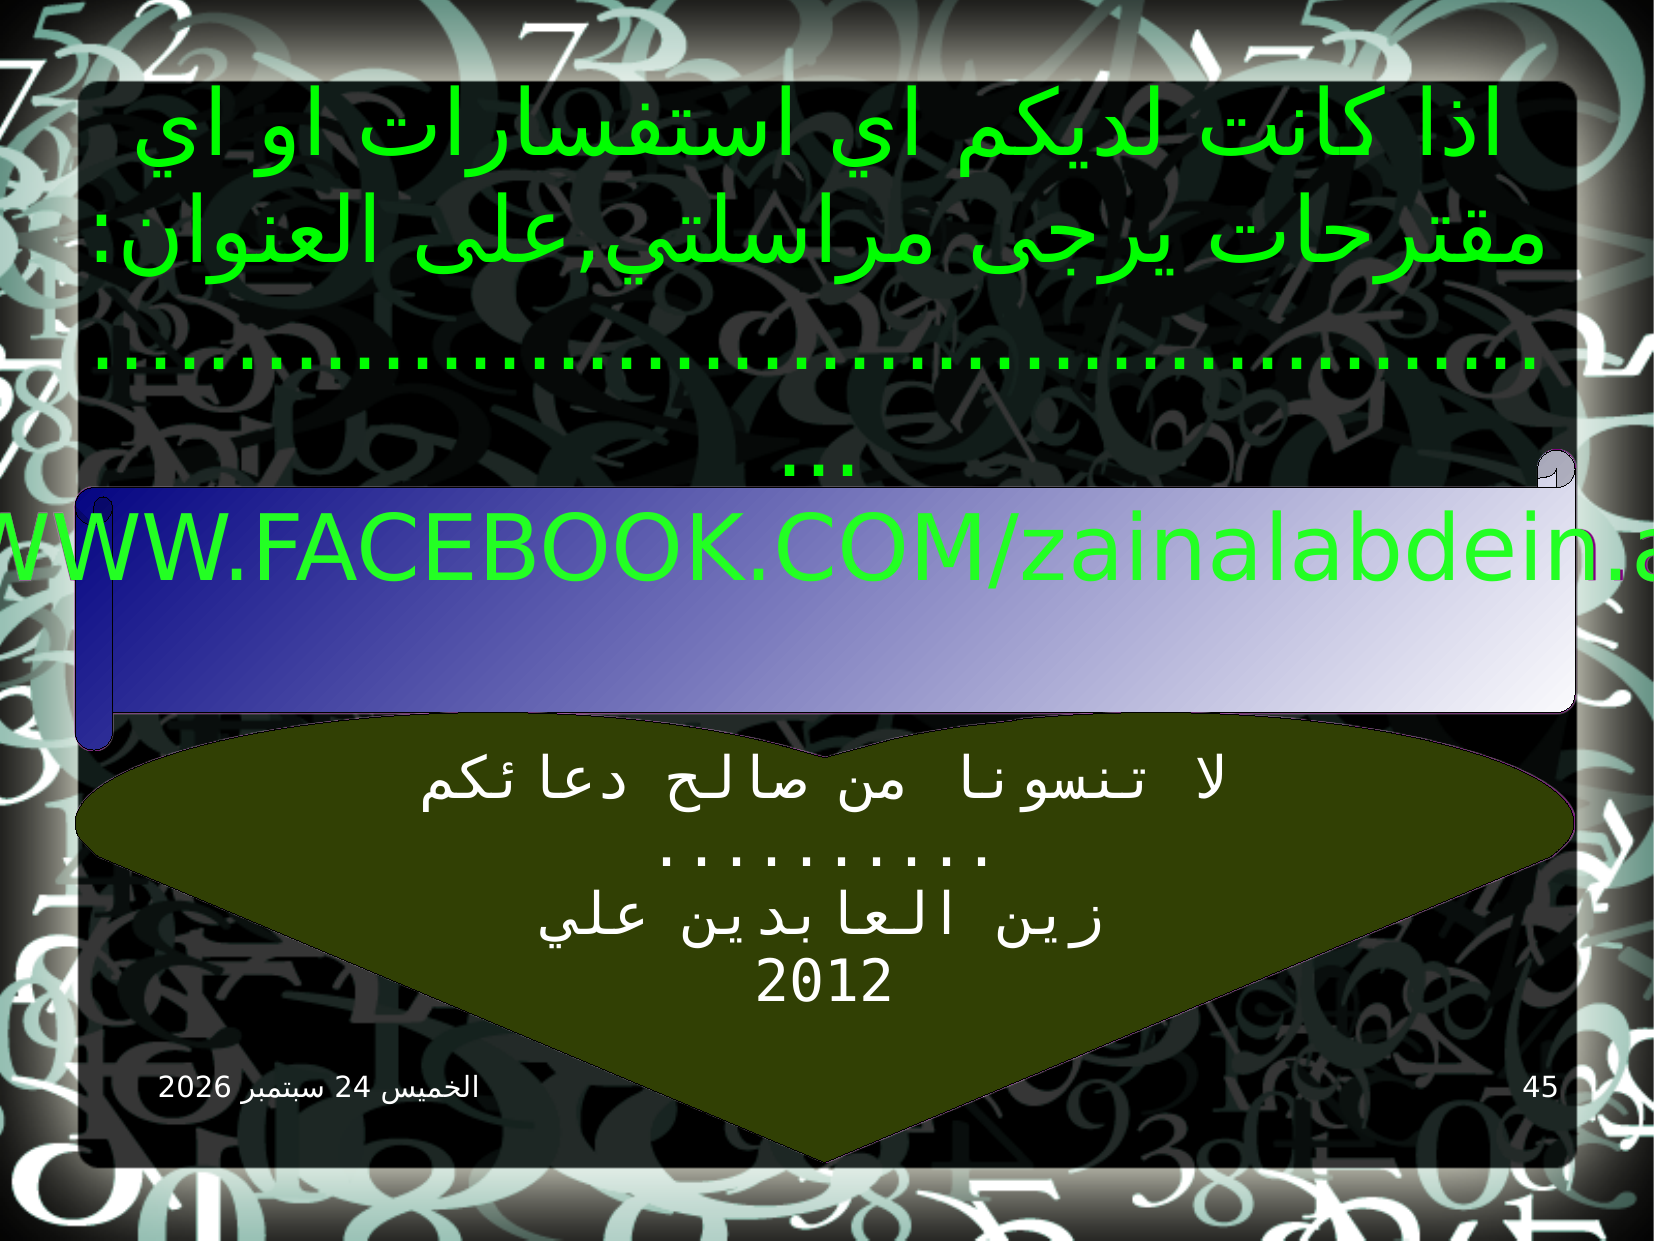

# اذا كانت لديكم اي استفسارات او اي مقترحات يرجى مراسلتي,على العنوان: .....................................................
WWW.FACEBOOK.COM/zainalabdein.a
لا تنسونا من صالح دعائكم
..........
زين العابدين علي
2012
التطوير الذاتي المشترك\2
45